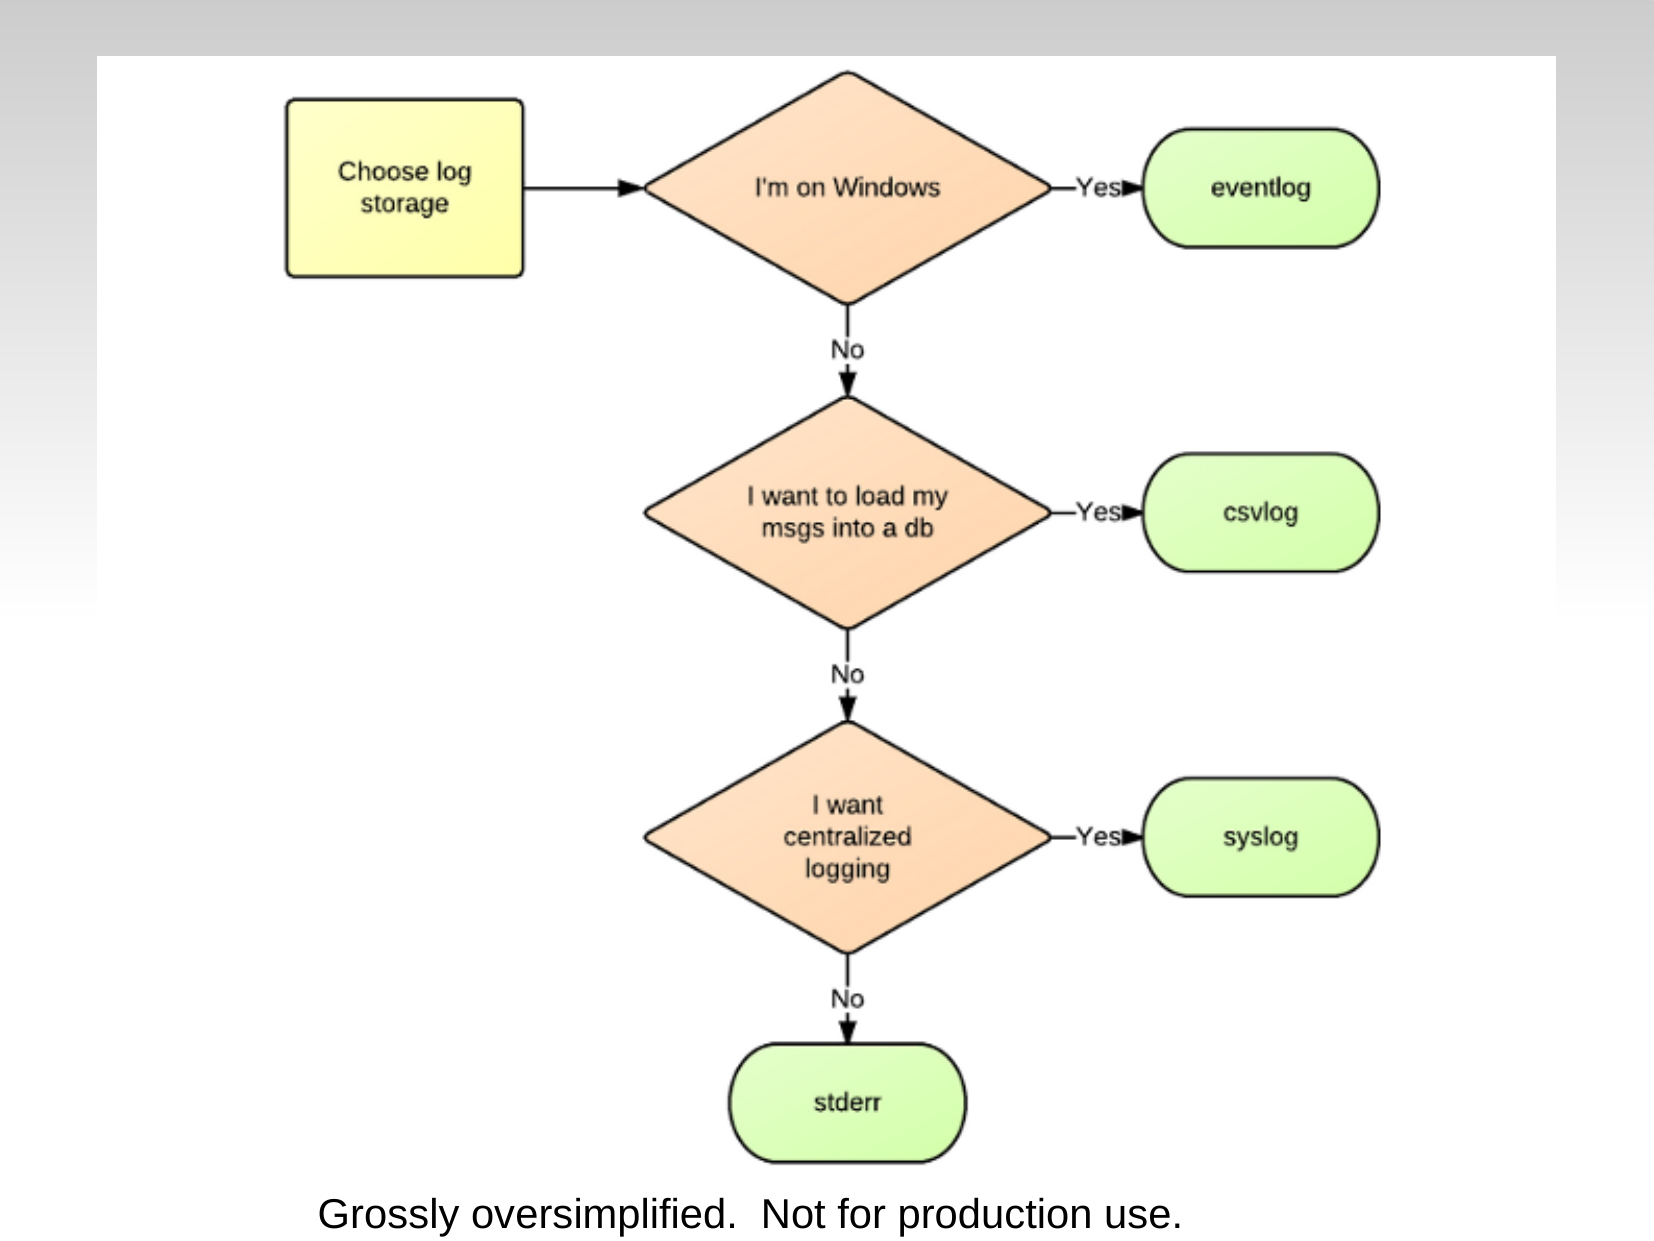

# Grossly oversimplified. Not for production use.